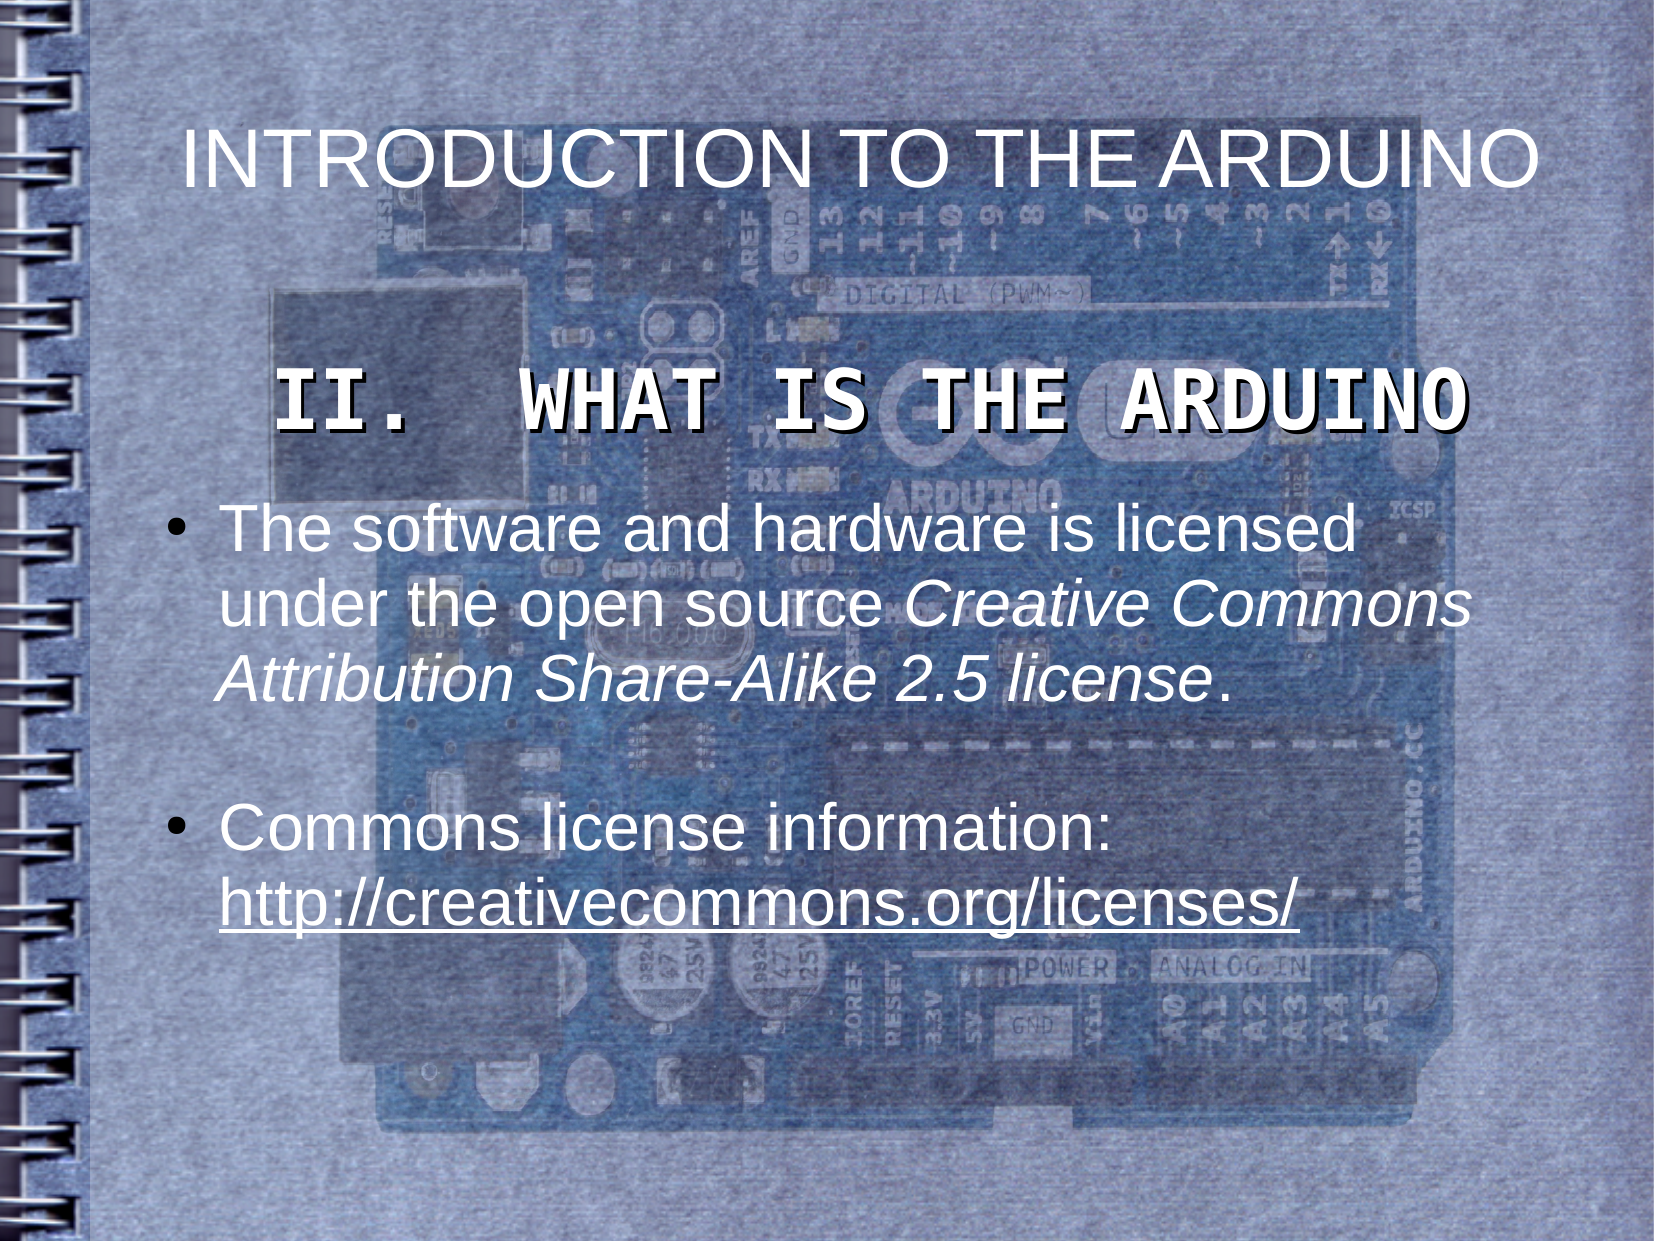

INTRODUCTION TO THE ARDUINO
II. WHAT IS THE ARDUINO
 The software and hardware is licensed
 under the open source Creative Commons
 Attribution Share-Alike 2.5 license.
 Commons license information:
 http://creativecommons.org/licenses/